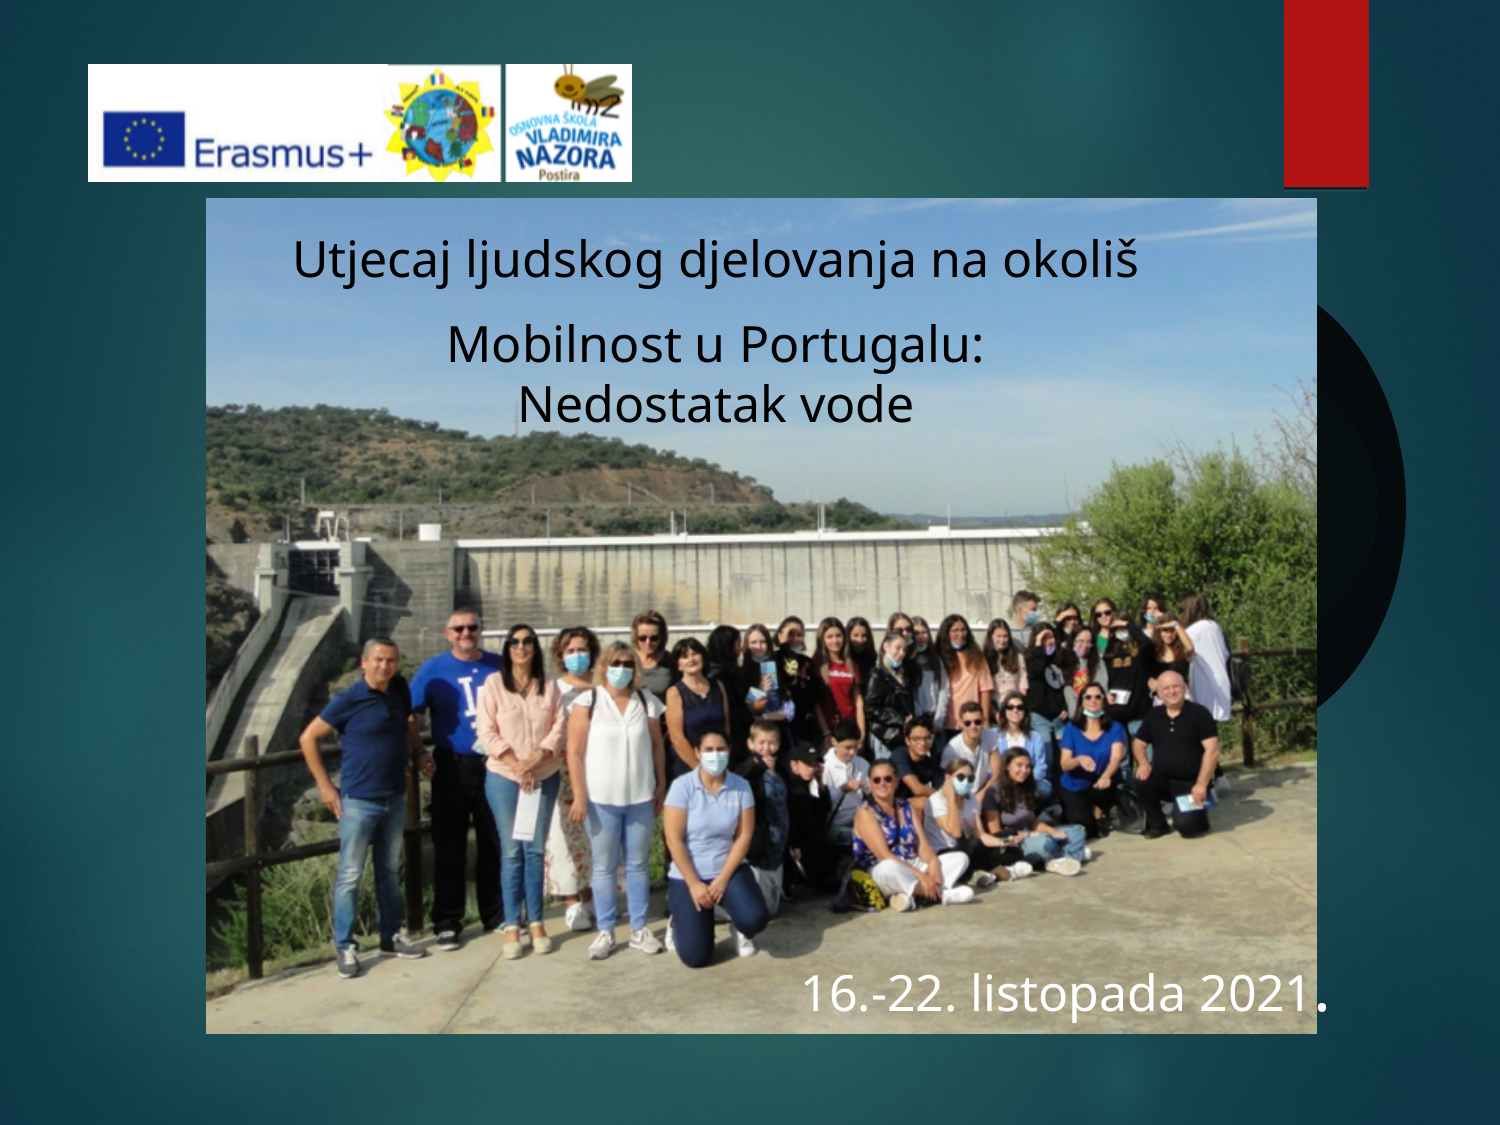

Utjecaj ljudskog djelovanja na okoliš
Mobilnost u Portugalu:
Nedostatak vode
16.-22. listopada 2021.